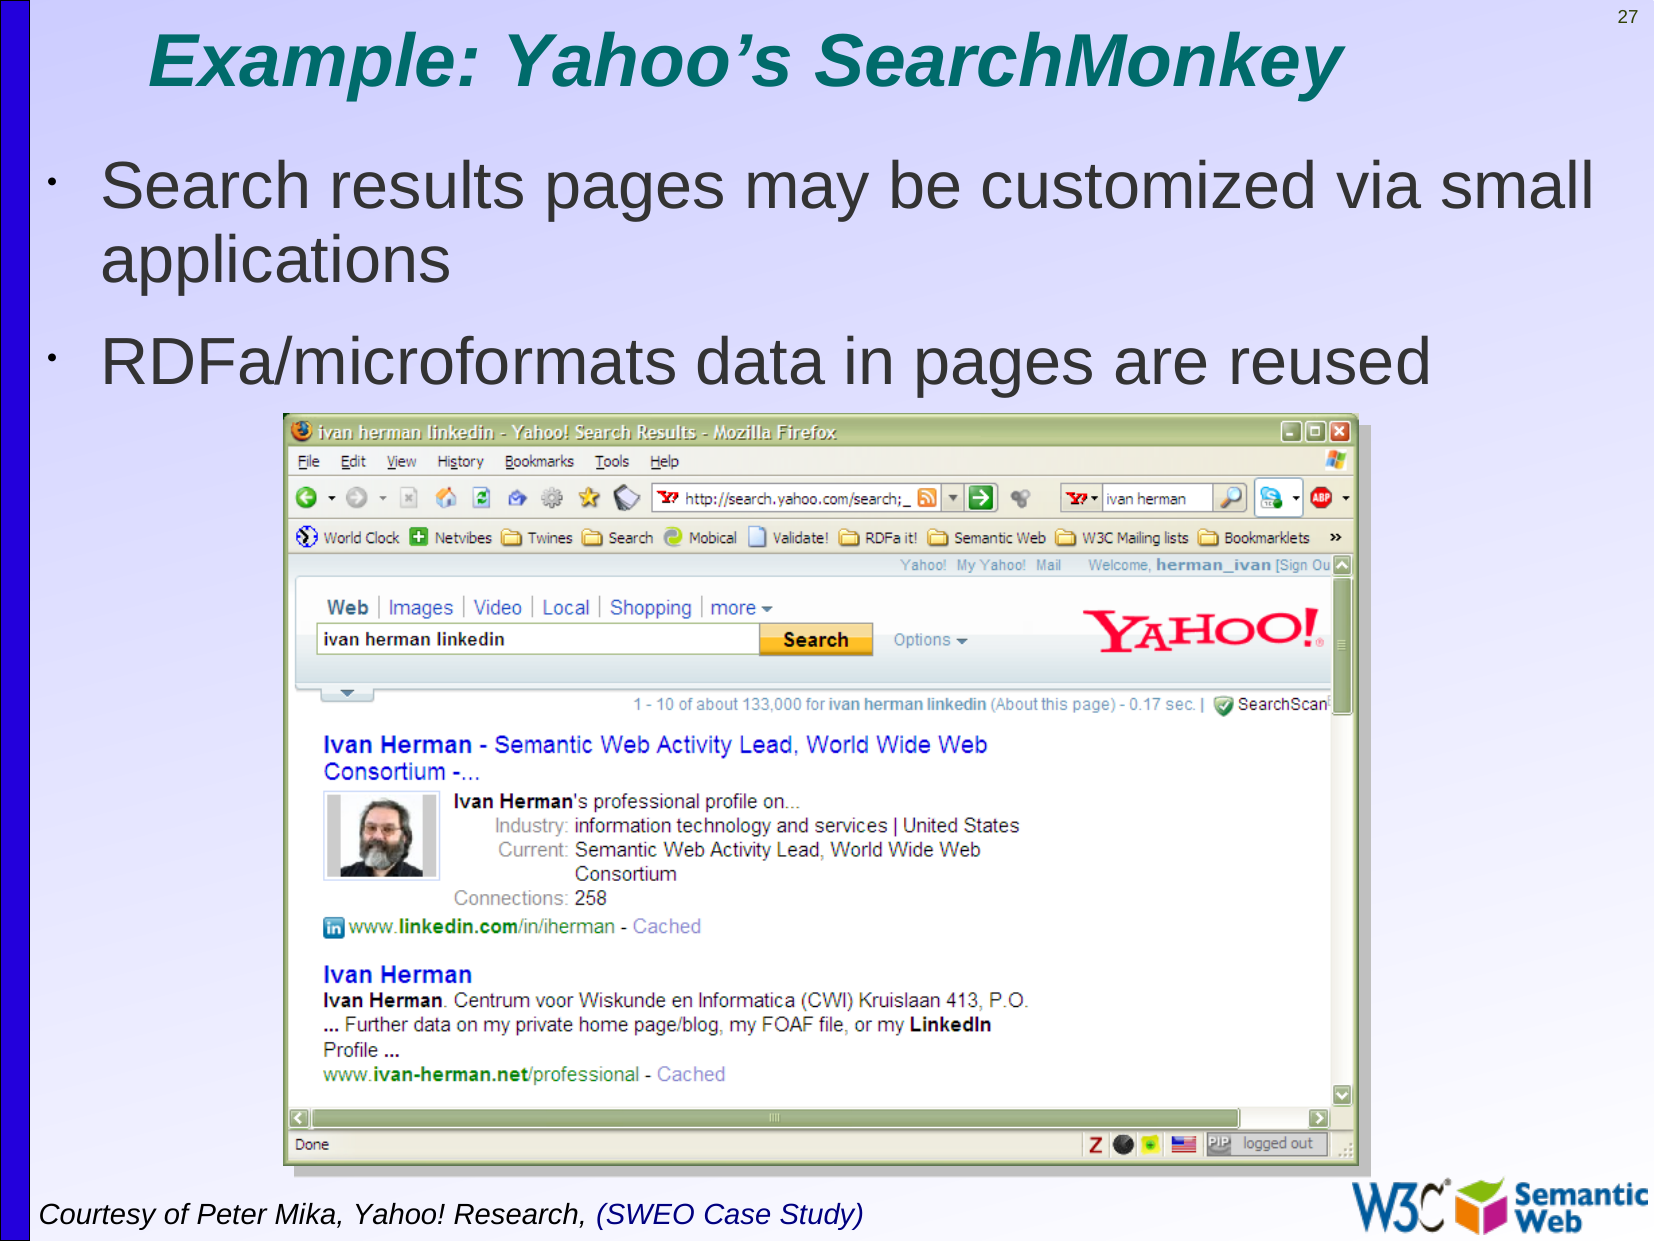

# Example: Yahoo’s SearchMonkey
Search results pages may be customized via small applications
RDFa/microformats data in pages are reused
Courtesy of Peter Mika, Yahoo! Research, (SWEO Case Study)